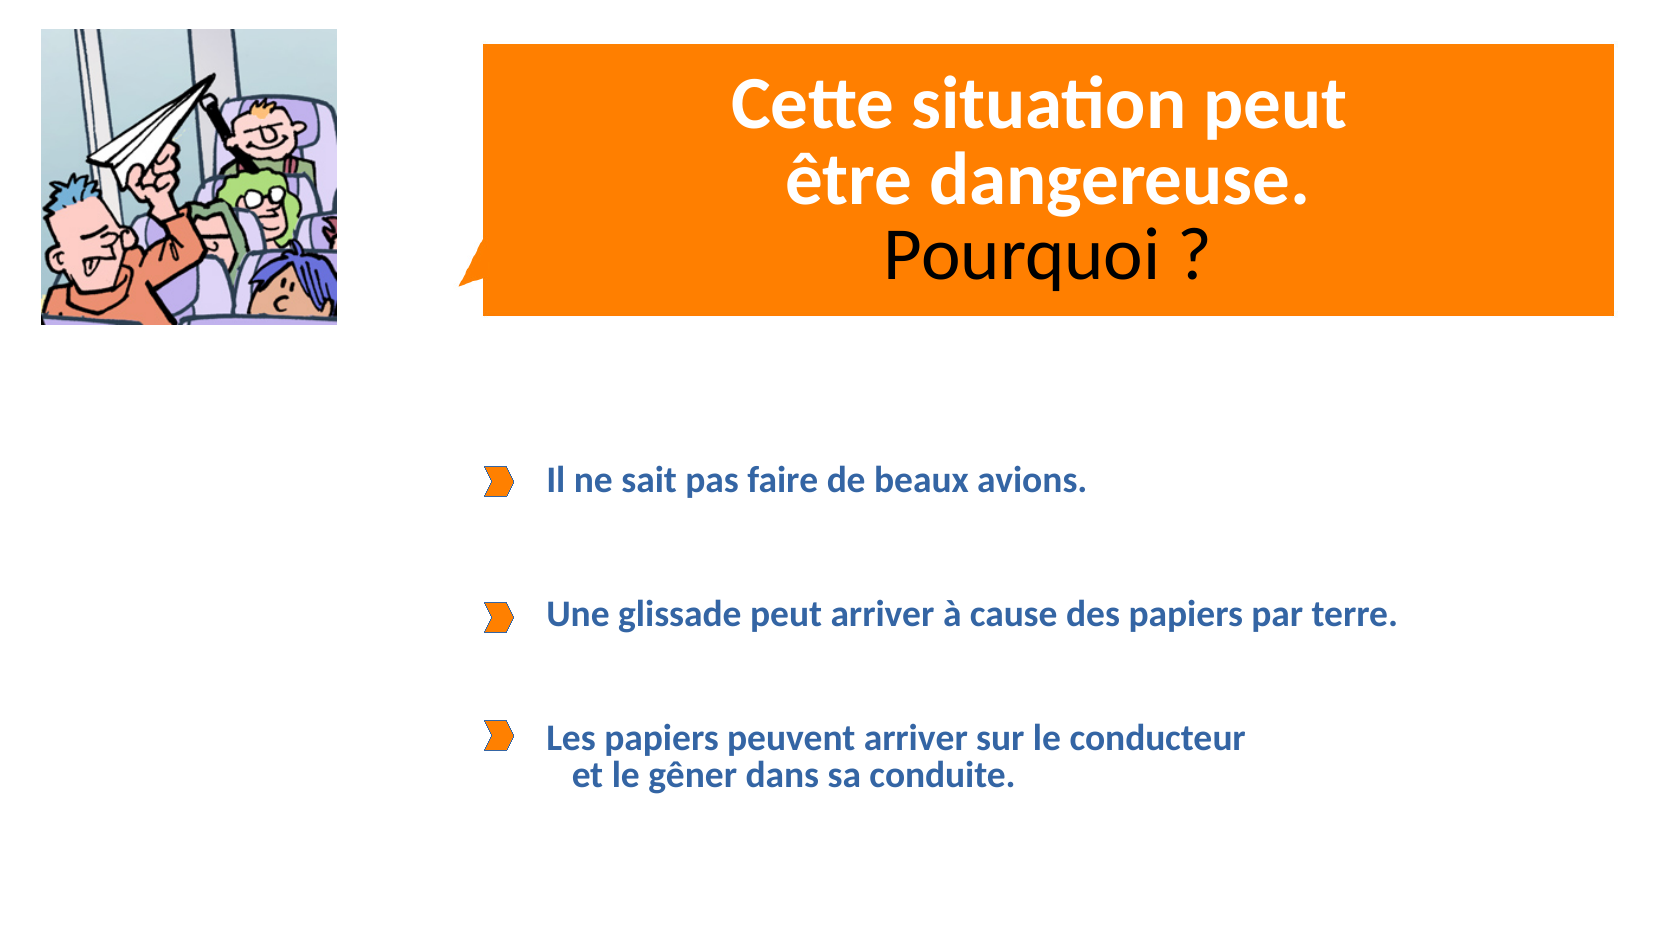

Cette situation peut
être dangereuse.
Pourquoi ?
Il ne sait pas faire de beaux avions.
Une glissade peut arriver à cause des papiers par terre.
Les papiers peuvent arriver sur le conducteur
 et le gêner dans sa conduite.